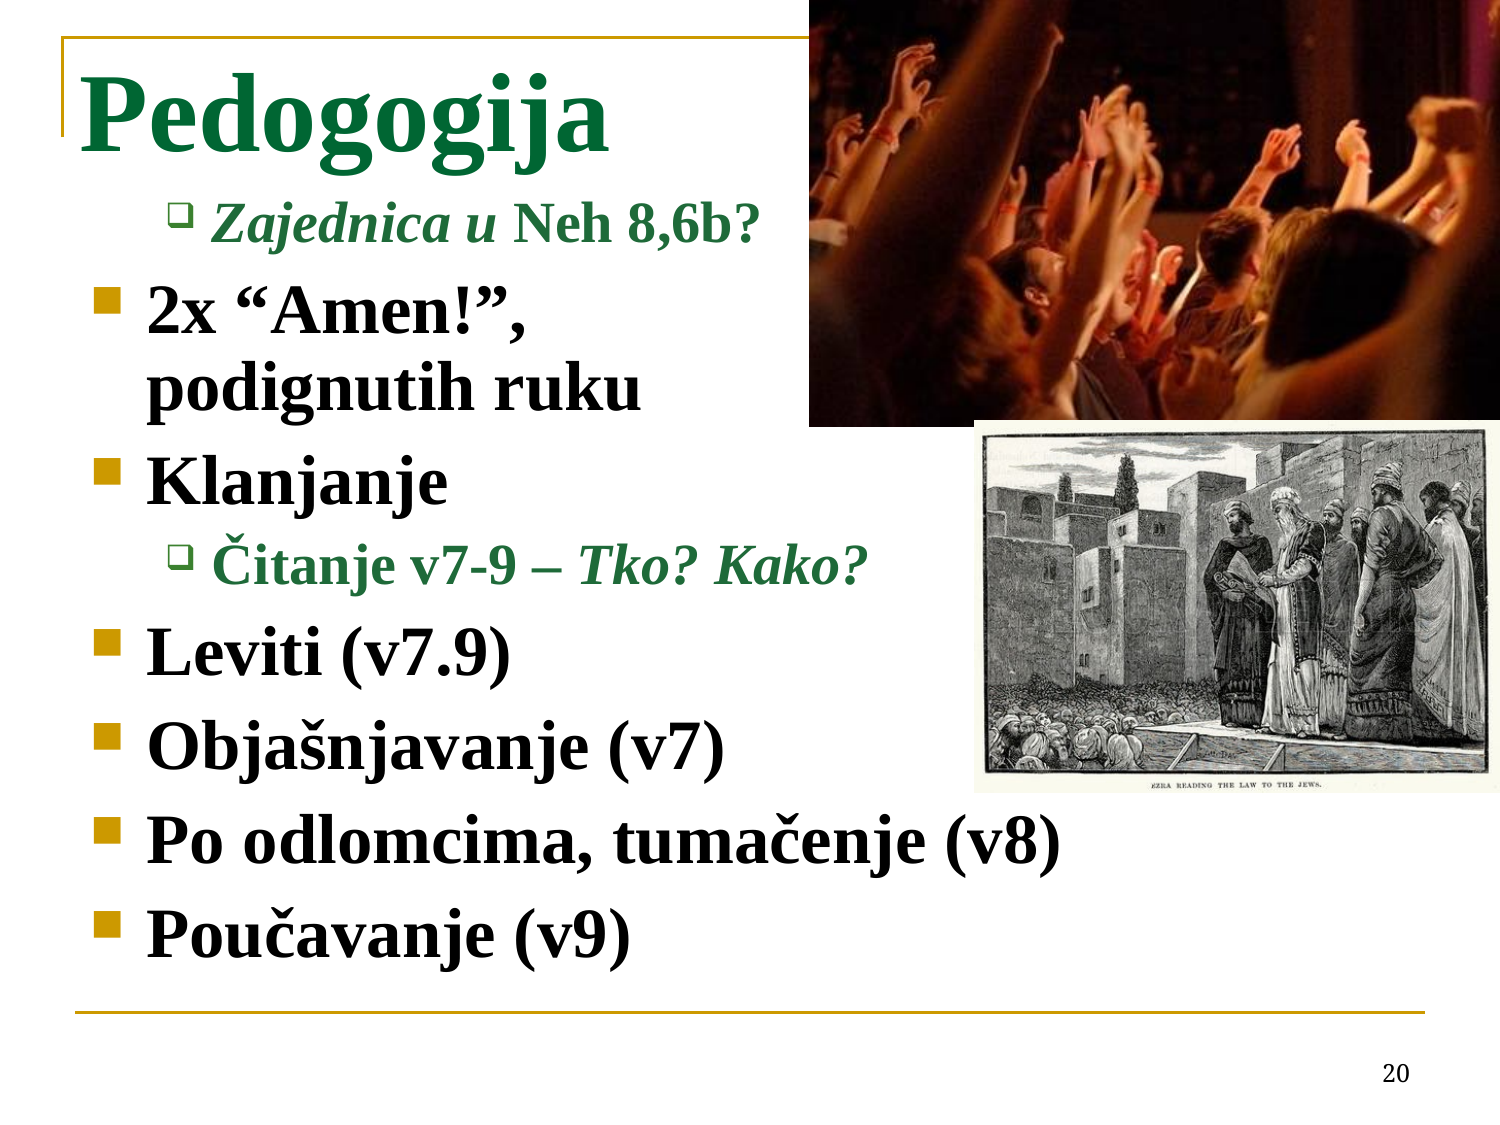

# Pedogogija
Zajednica u Neh 8,6b?
2x “Amen!”,
podignutih ruku
Klanjanje
Čitanje v7-9 – Tko? Kako?
Leviti (v7.9)
Objašnjavanje (v7)
Po odlomcima, tumačenje (v8)
Poučavanje (v9)